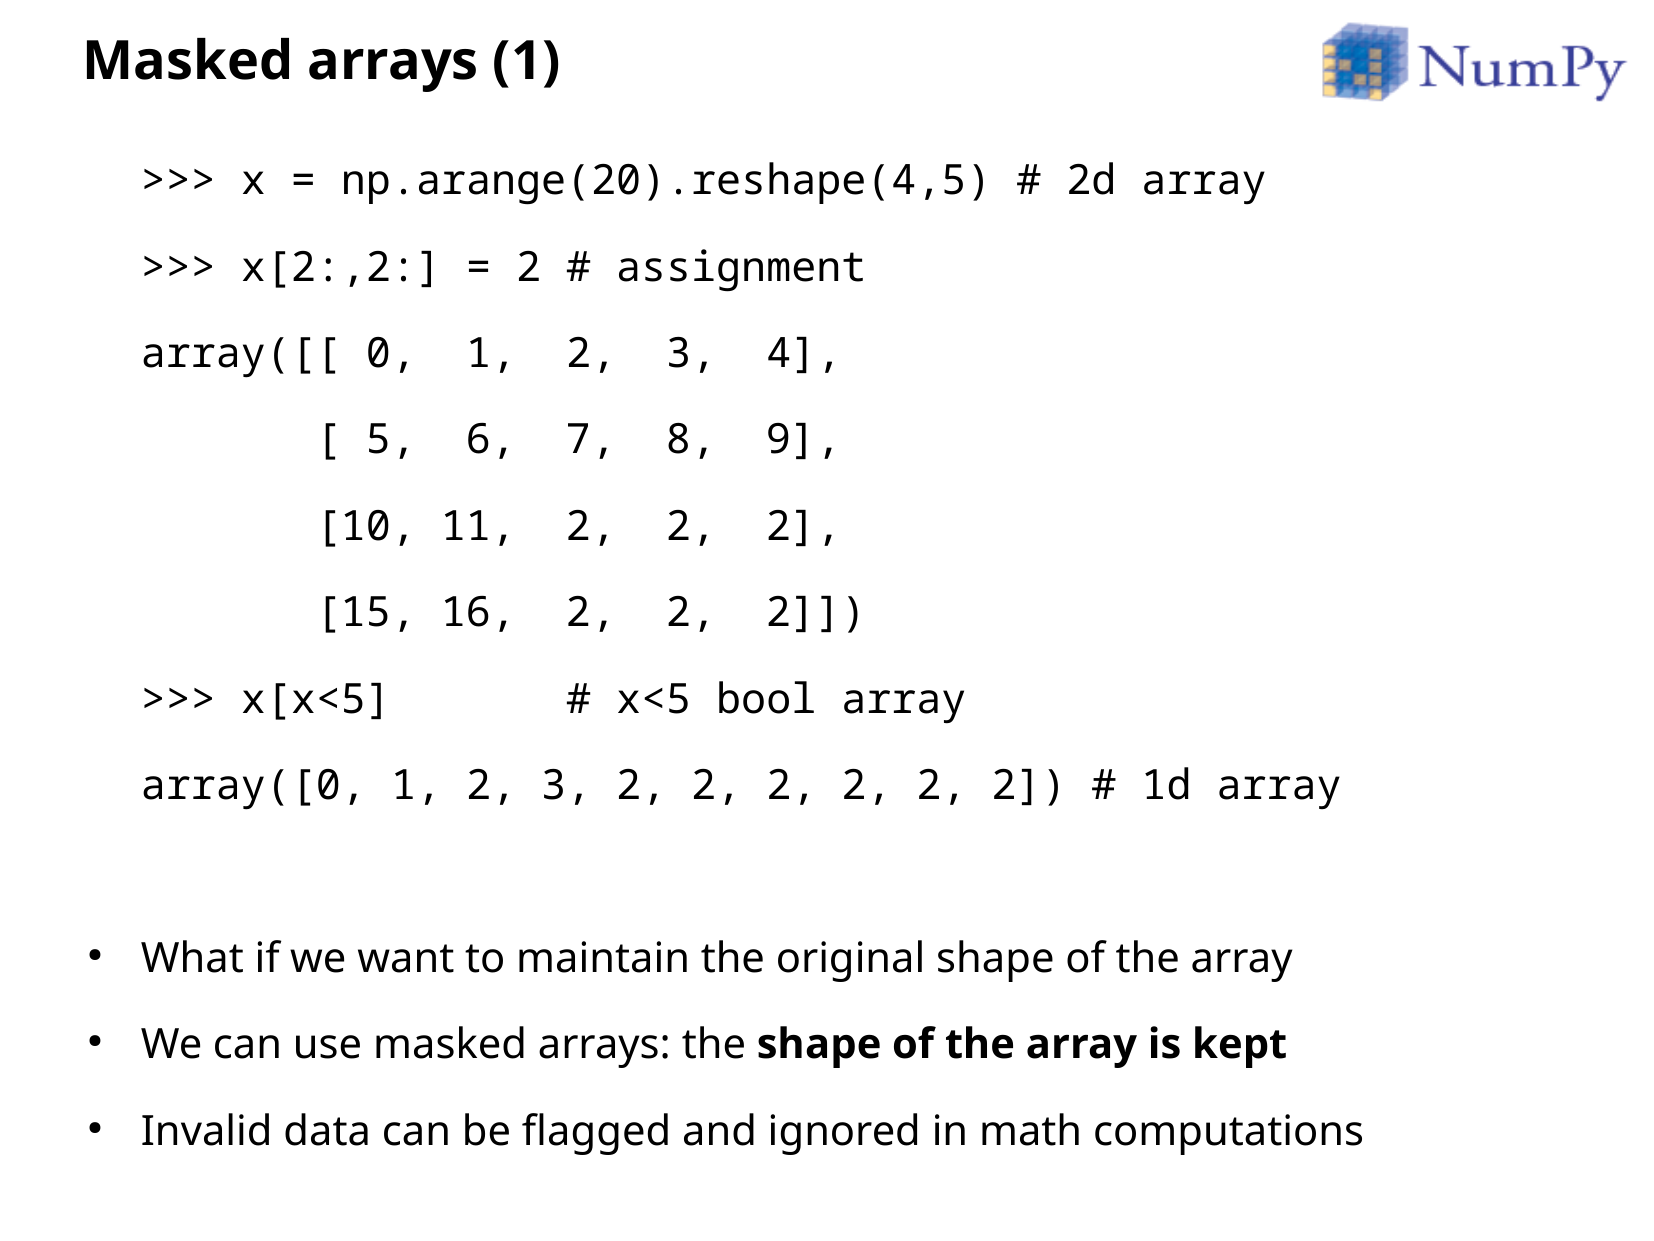

# Masked arrays (1)
>>> x = np.arange(20).reshape(4,5) # 2d array
>>> x[2:,2:] = 2 # assignment
array([[ 0, 1, 2, 3, 4],
 [ 5, 6, 7, 8, 9],
 [10, 11, 2, 2, 2],
 [15, 16, 2, 2, 2]])
>>> x[x<5] # x<5 bool array
array([0, 1, 2, 3, 2, 2, 2, 2, 2, 2]) # 1d array
What if we want to maintain the original shape of the array
We can use masked arrays: the shape of the array is kept
Invalid data can be flagged and ignored in math computations